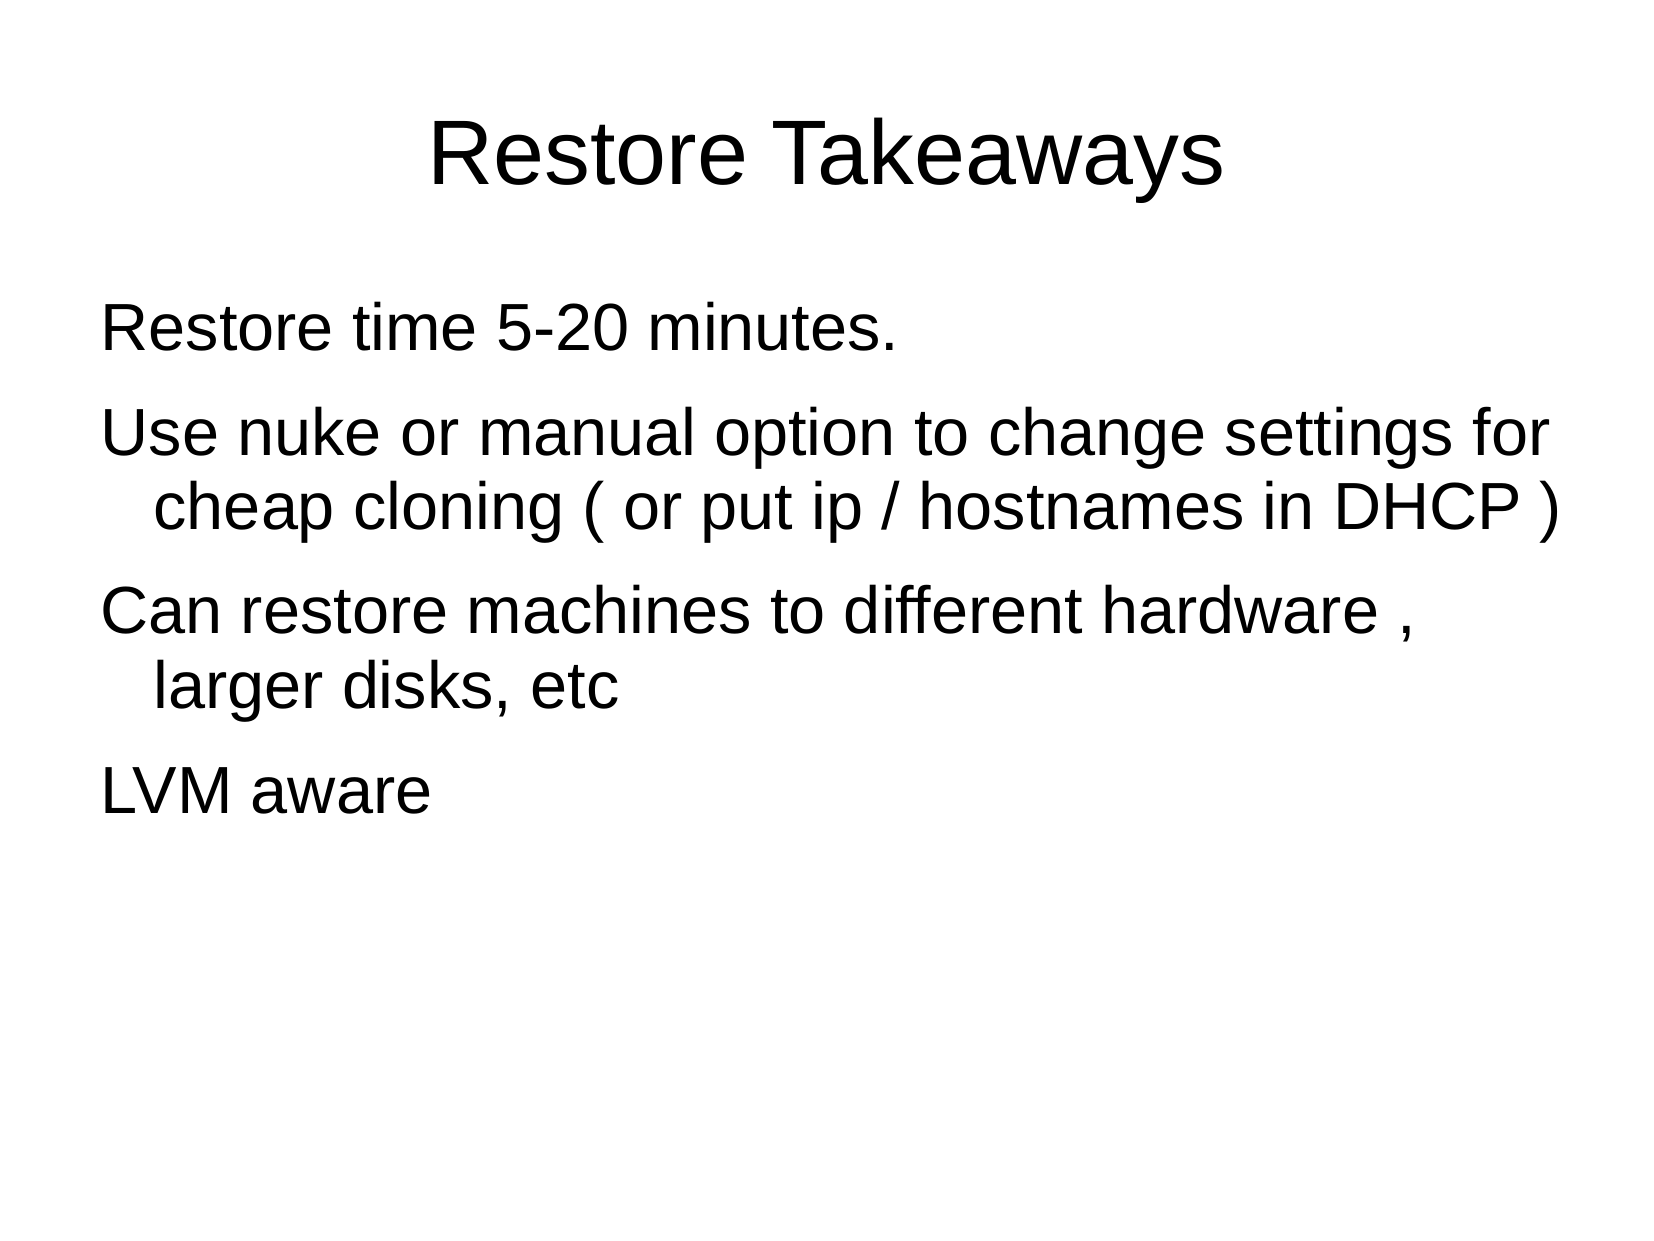

# Restore Takeaways
Restore time 5-20 minutes.
Use nuke or manual option to change settings for cheap cloning ( or put ip / hostnames in DHCP )
Can restore machines to different hardware , larger disks, etc
LVM aware